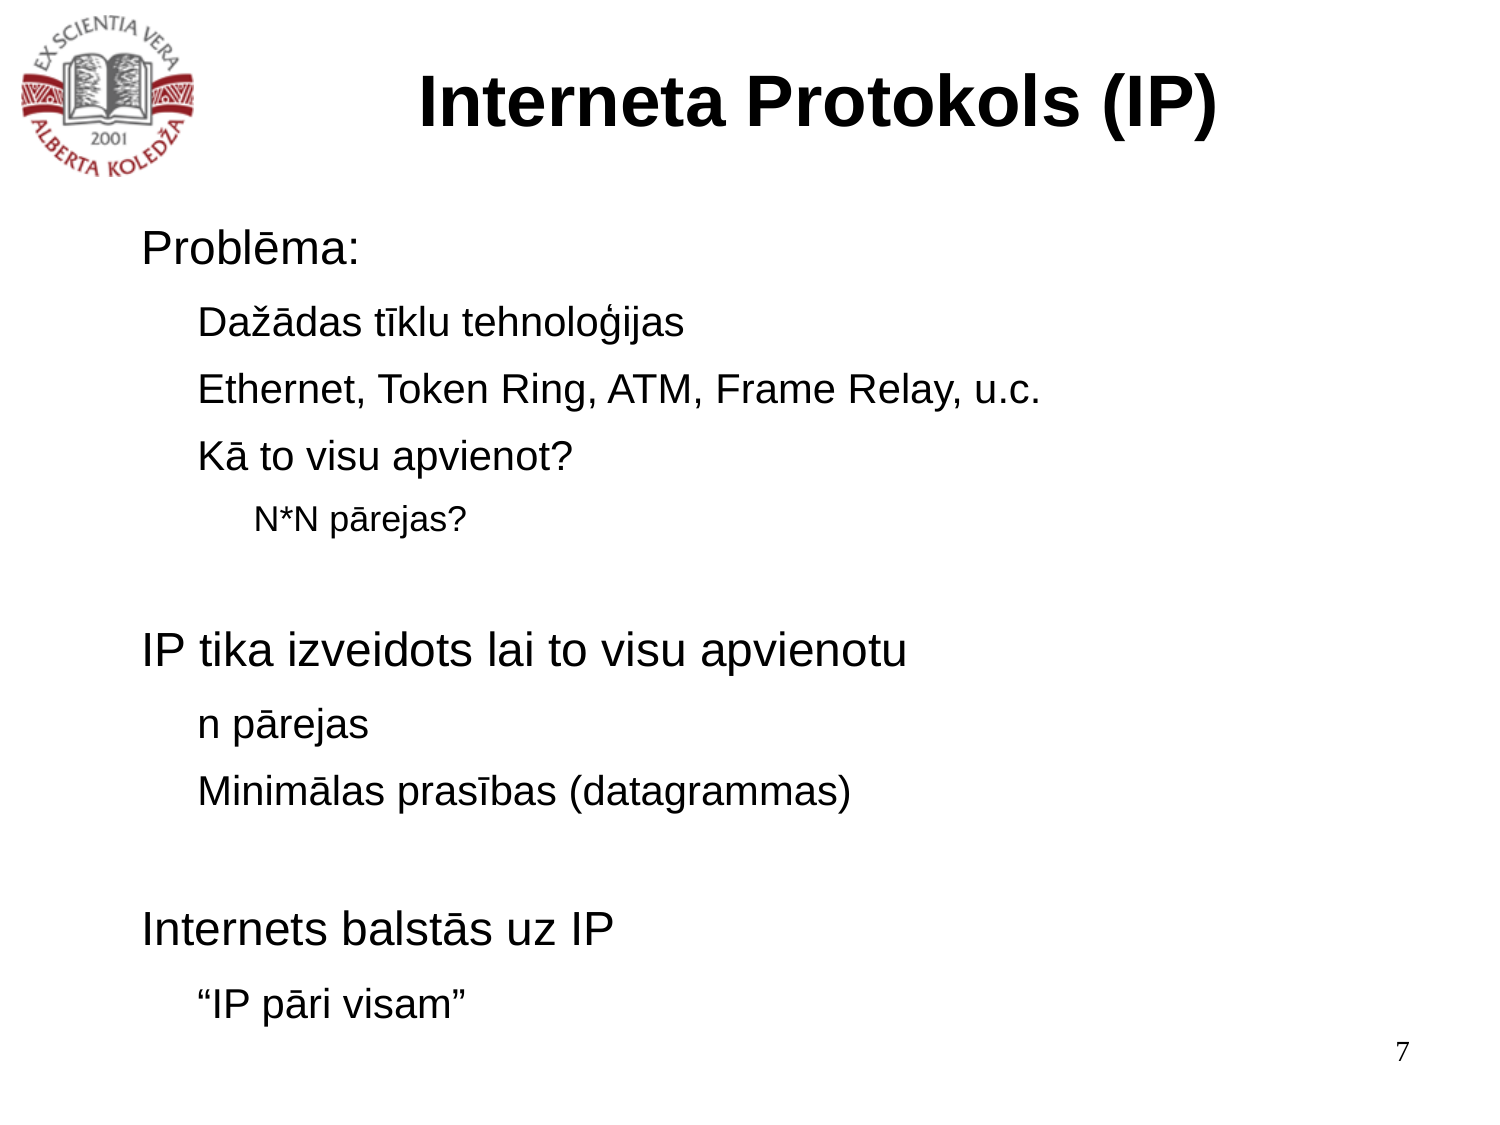

# Interneta Protokols (IP)
Problēma:
Dažādas tīklu tehnoloģijas
Ethernet, Token Ring, ATM, Frame Relay, u.c.
Kā to visu apvienot?
N*N pārejas?
IP tika izveidots lai to visu apvienotu
n pārejas
Minimālas prasības (datagrammas)
Internets balstās uz IP
“IP pāri visam”